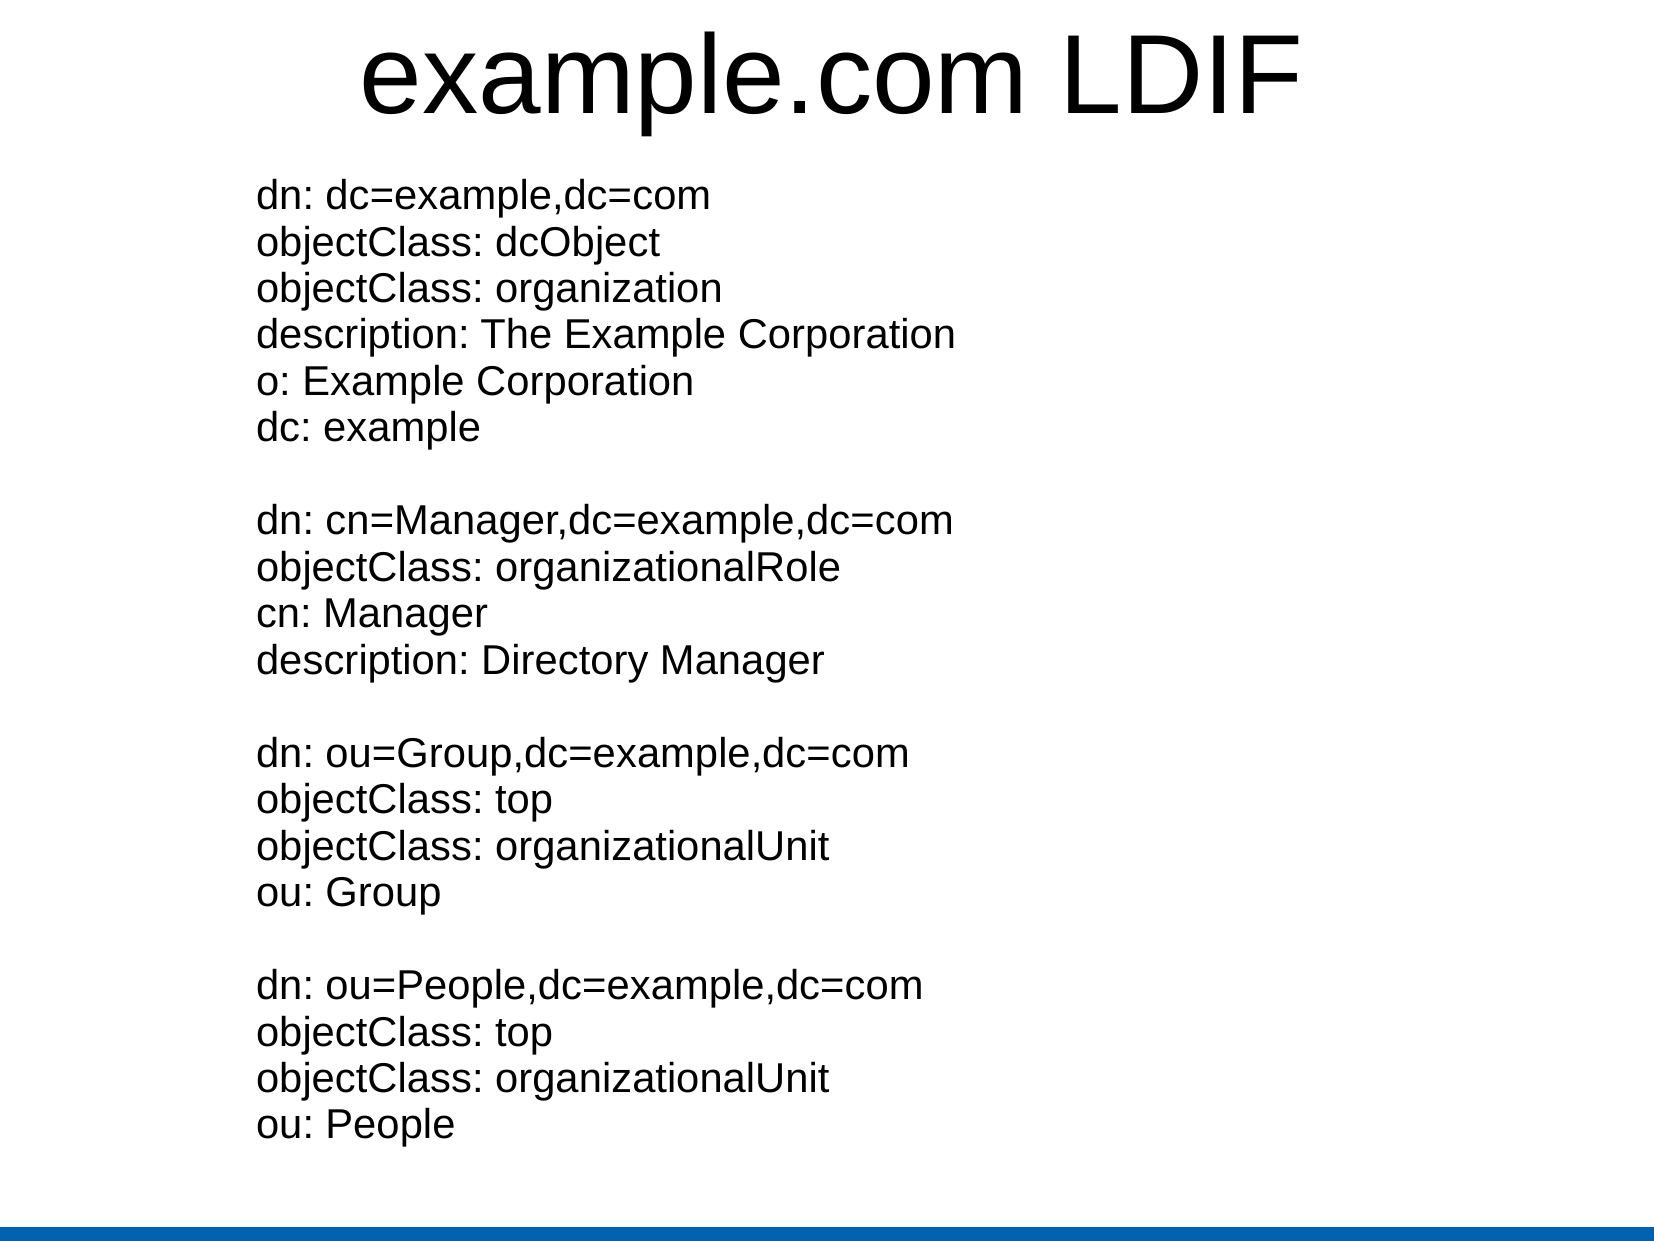

# example.com LDIF
dn: dc=example,dc=com
objectClass: dcObject
objectClass: organization
description: The Example Corporation
o: Example Corporation
dc: example
dn: cn=Manager,dc=example,dc=com
objectClass: organizationalRole
cn: Manager
description: Directory Manager
dn: ou=Group,dc=example,dc=com
objectClass: top
objectClass: organizationalUnit
ou: Group
dn: ou=People,dc=example,dc=com
objectClass: top
objectClass: organizationalUnit
ou: People